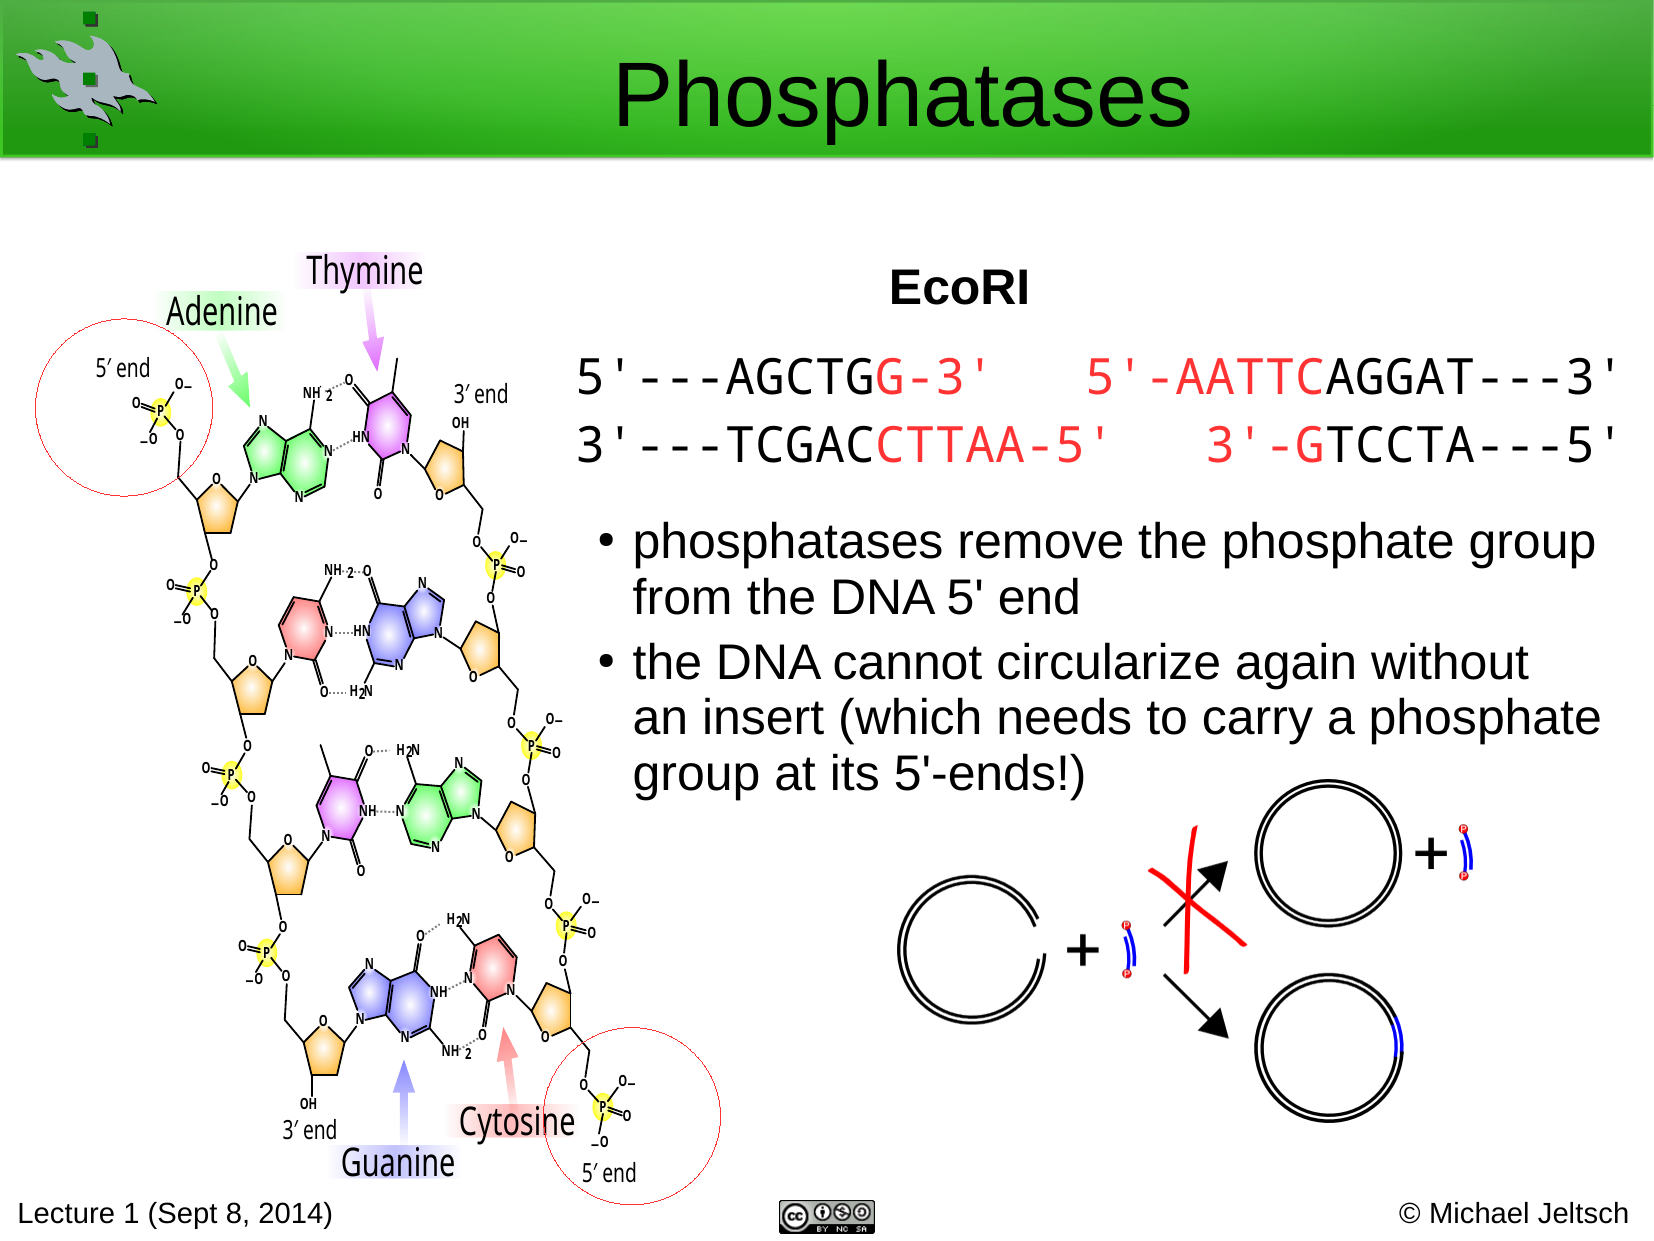

# Phosphatases
EcoRI
5'---AGCTGG-3' 5'-AATTCAGGAT---3'
3'---TCGACCTTAA-5' 3'-GTCCTA---5'
phosphatases remove the phosphate group
from the DNA 5' end
the DNA cannot circularize again without
an insert (which needs to carry a phosphate
group at its 5'-ends!)